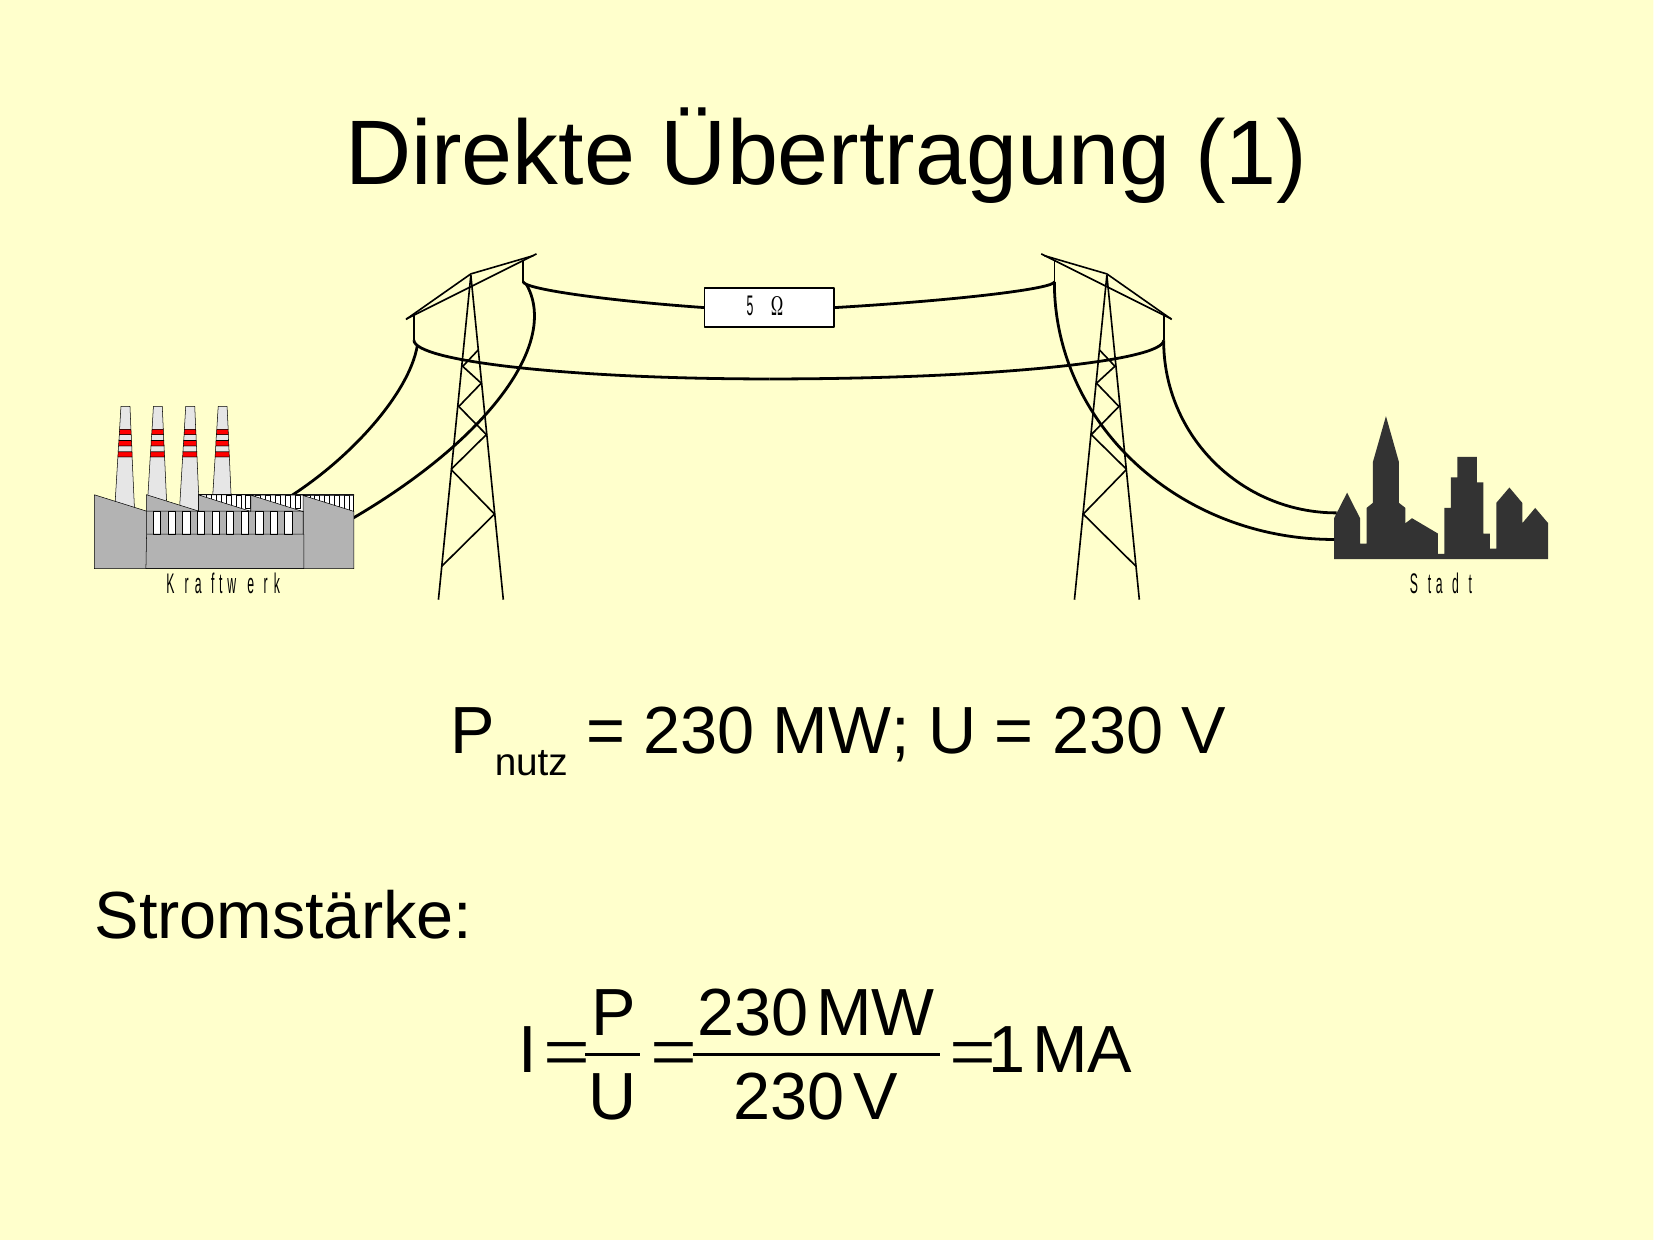

# Direkte Übertragung (1)
Pnutz = 230 MW; U = 230 V
Stromstärke: